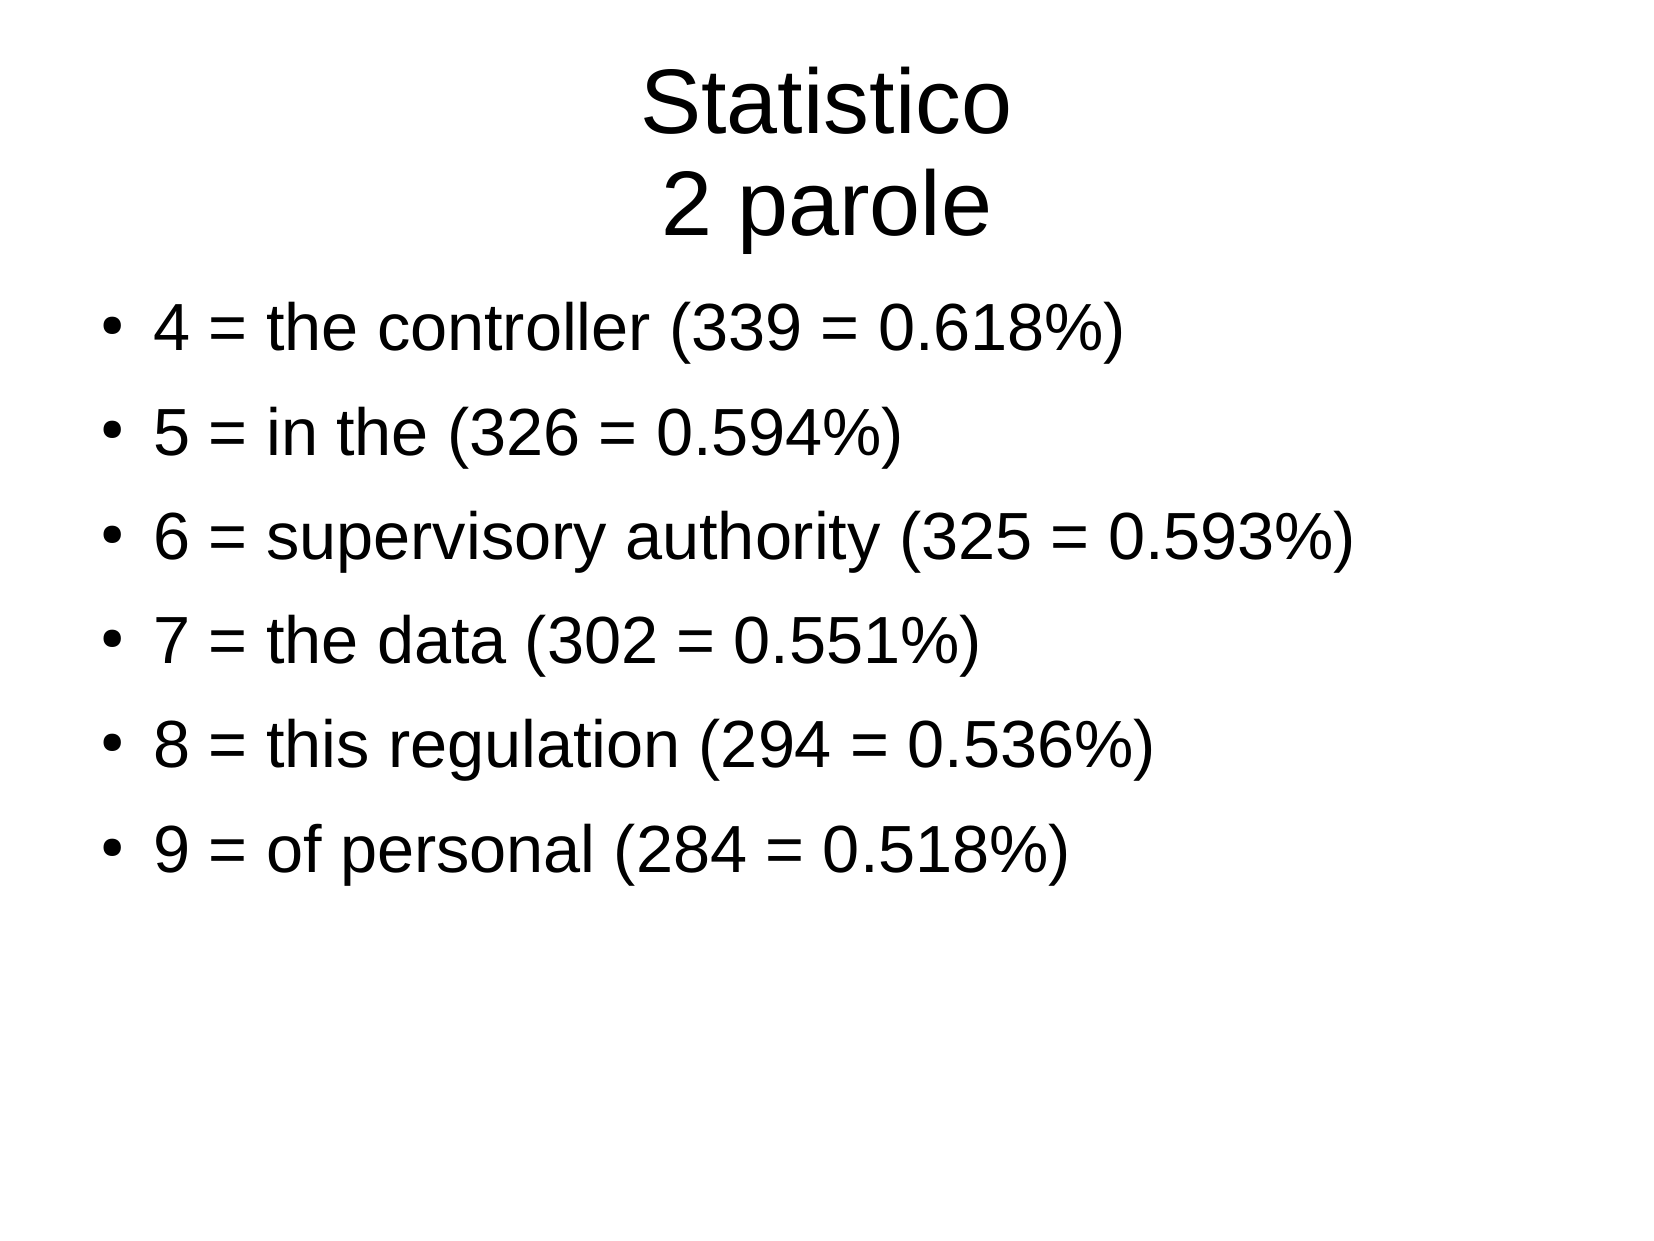

# Statistico 2 parole
4 = the controller (339 = 0.618%)
5 = in the (326 = 0.594%)
6 = supervisory authority (325 = 0.593%)
7 = the data (302 = 0.551%)
8 = this regulation (294 = 0.536%)
9 = of personal (284 = 0.518%)